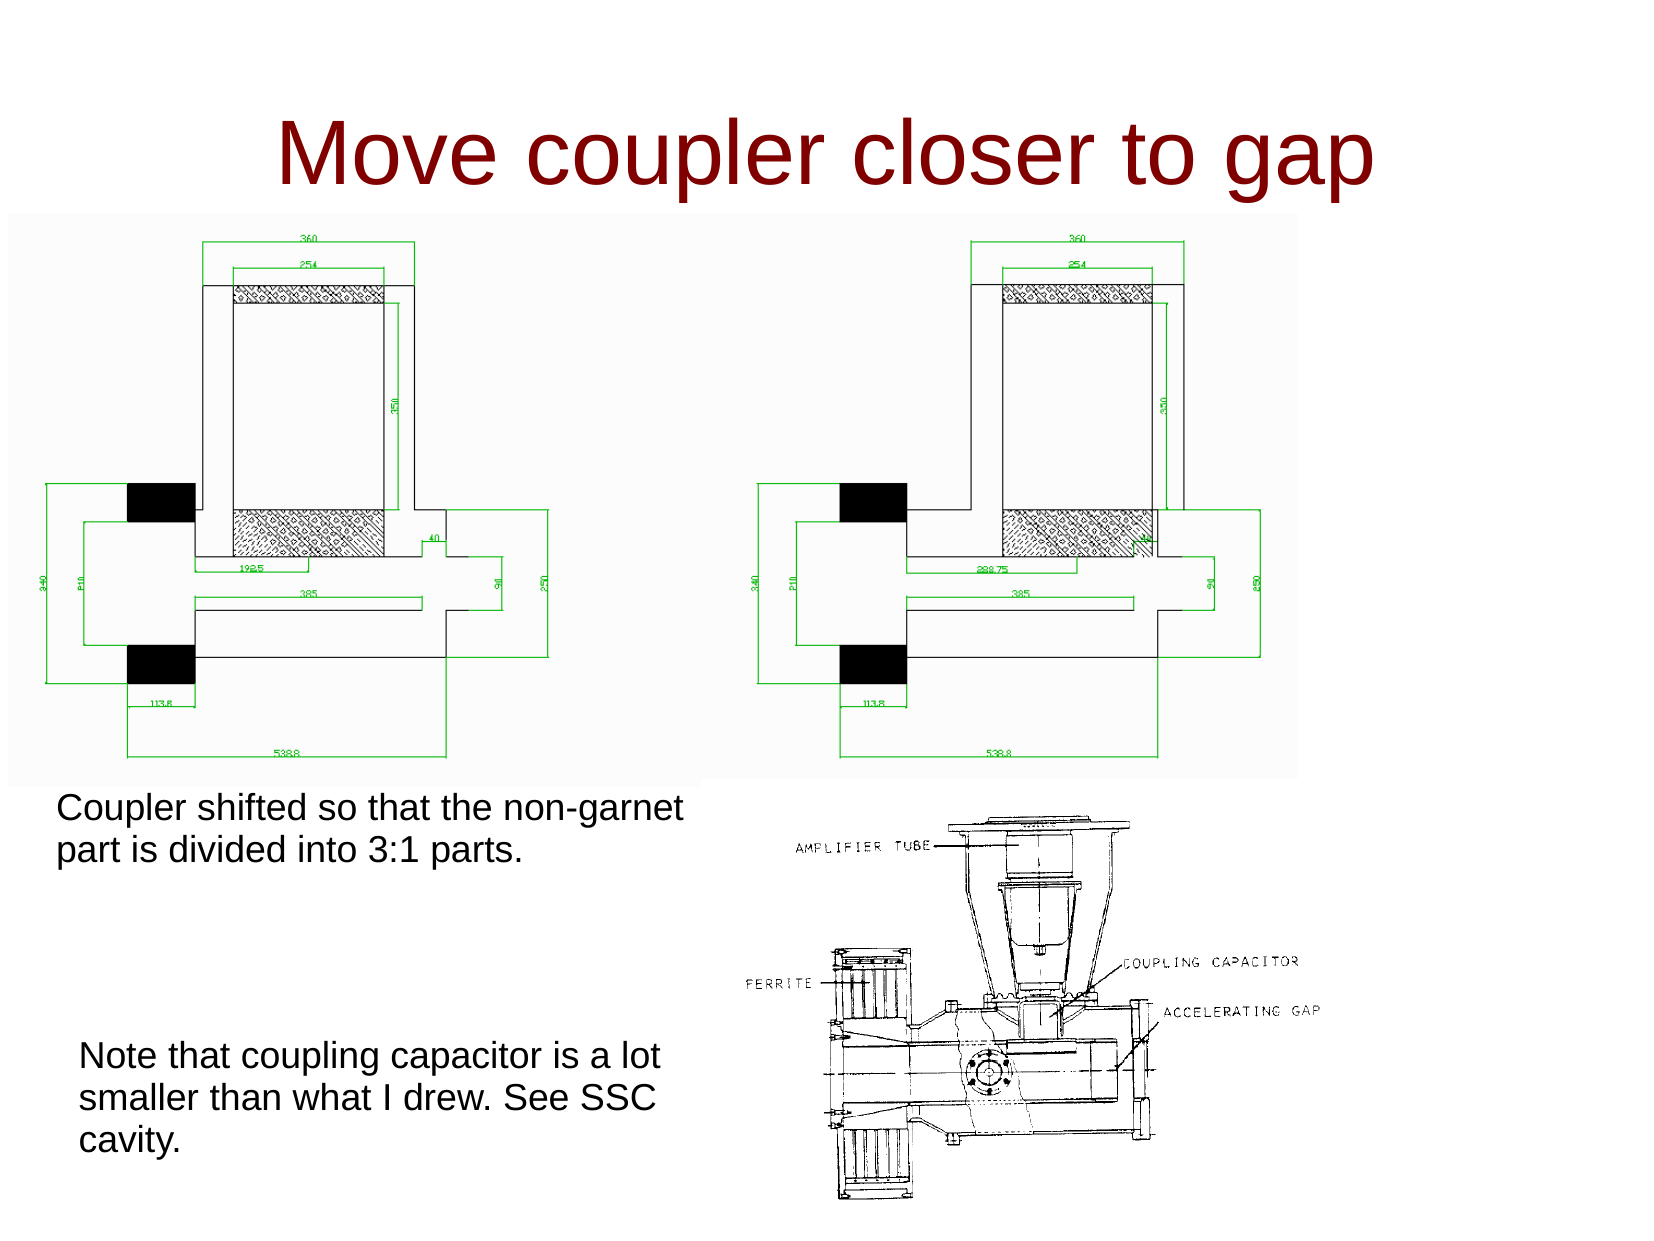

# Move coupler closer to gap
Coupler shifted so that the non-garnet part is divided into 3:1 parts.
Note that coupling capacitor is a lot smaller than what I drew. See SSC cavity.